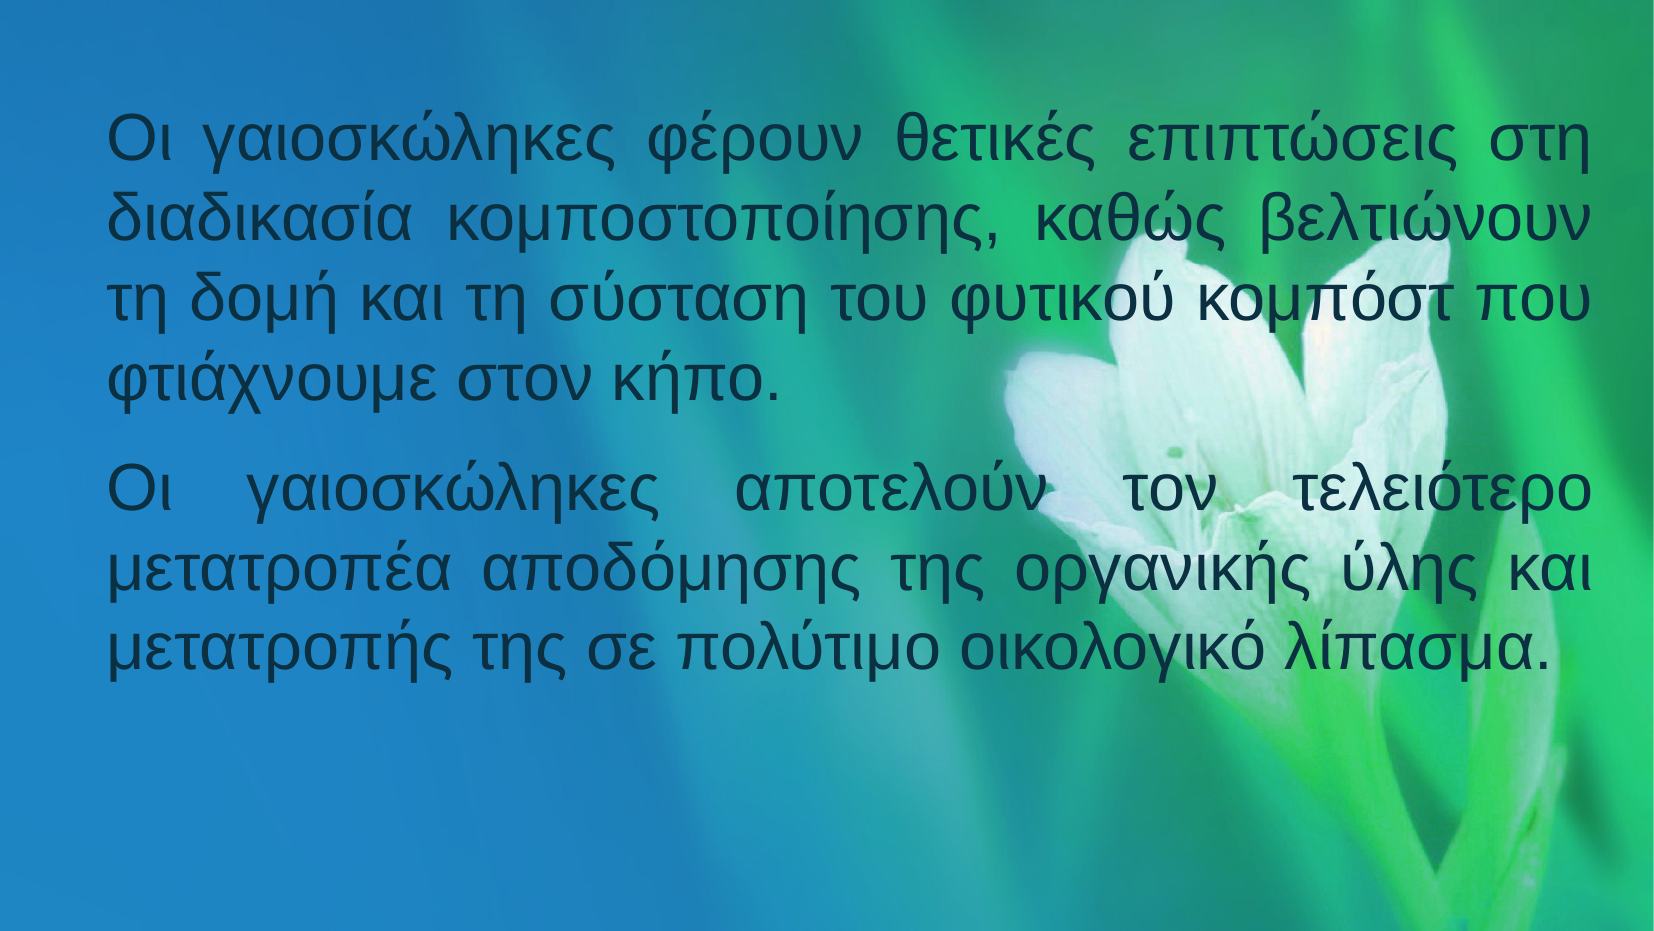

# Οι γαιοσκώληκες φέρουν θετικές επιπτώσεις στη διαδικασία κομποστοποίησης, καθώς βελτιώνουν τη δομή και τη σύσταση του φυτικού κομπόστ που φτιάχνουμε στον κήπο.
Οι γαιοσκώληκες αποτελούν τον τελειότερο μετατροπέα αποδόμησης της οργανικής ύλης και μετατροπής της σε πολύτιμο οικολογικό λίπασμα.